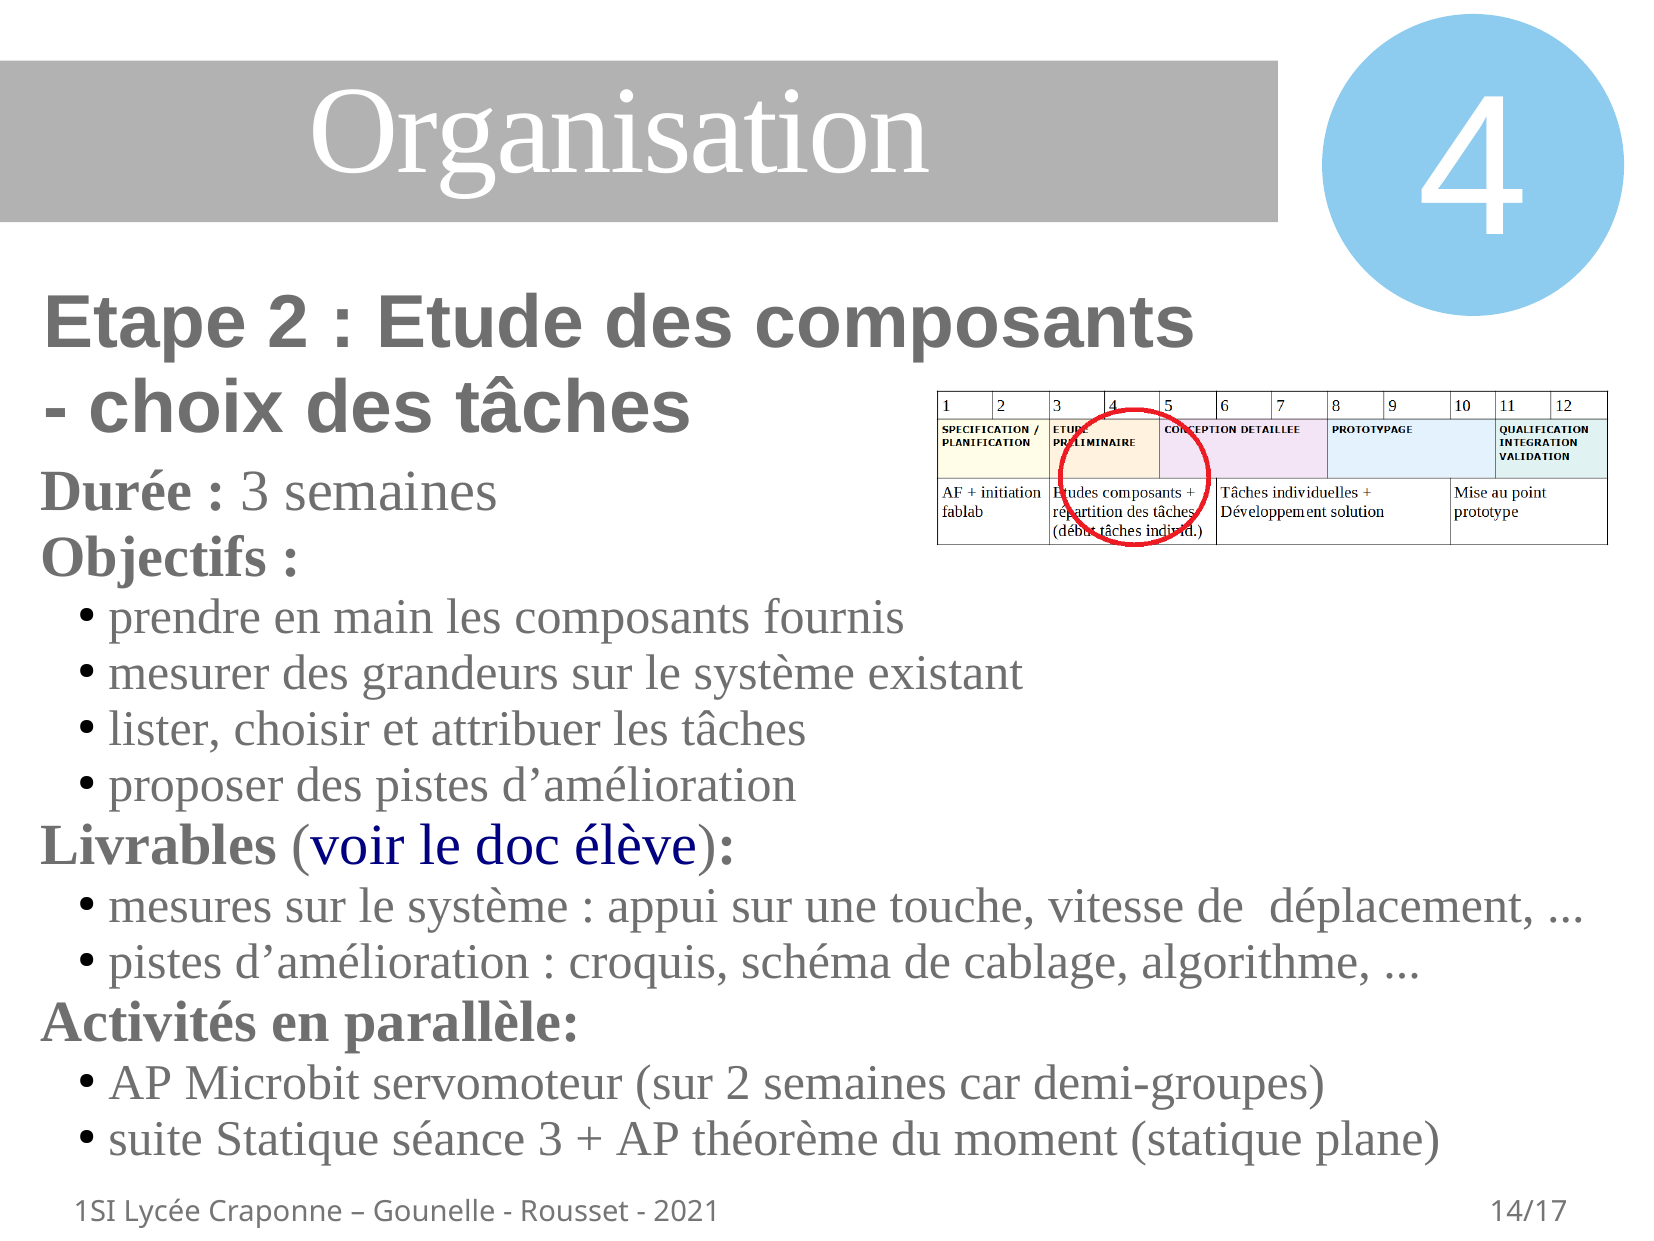

4
Organisation
Etape 2 : Etude des composants - choix des tâches
Durée : 3 semaines
Objectifs :
 prendre en main les composants fournis
 mesurer des grandeurs sur le système existant
 lister, choisir et attribuer les tâches
 proposer des pistes d’amélioration
Livrables (voir le doc élève):
 mesures sur le système : appui sur une touche, vitesse de déplacement, ...
 pistes d’amélioration : croquis, schéma de cablage, algorithme, ...
Activités en parallèle:
 AP Microbit servomoteur (sur 2 semaines car demi-groupes)
 suite Statique séance 3 + AP théorème du moment (statique plane)
14